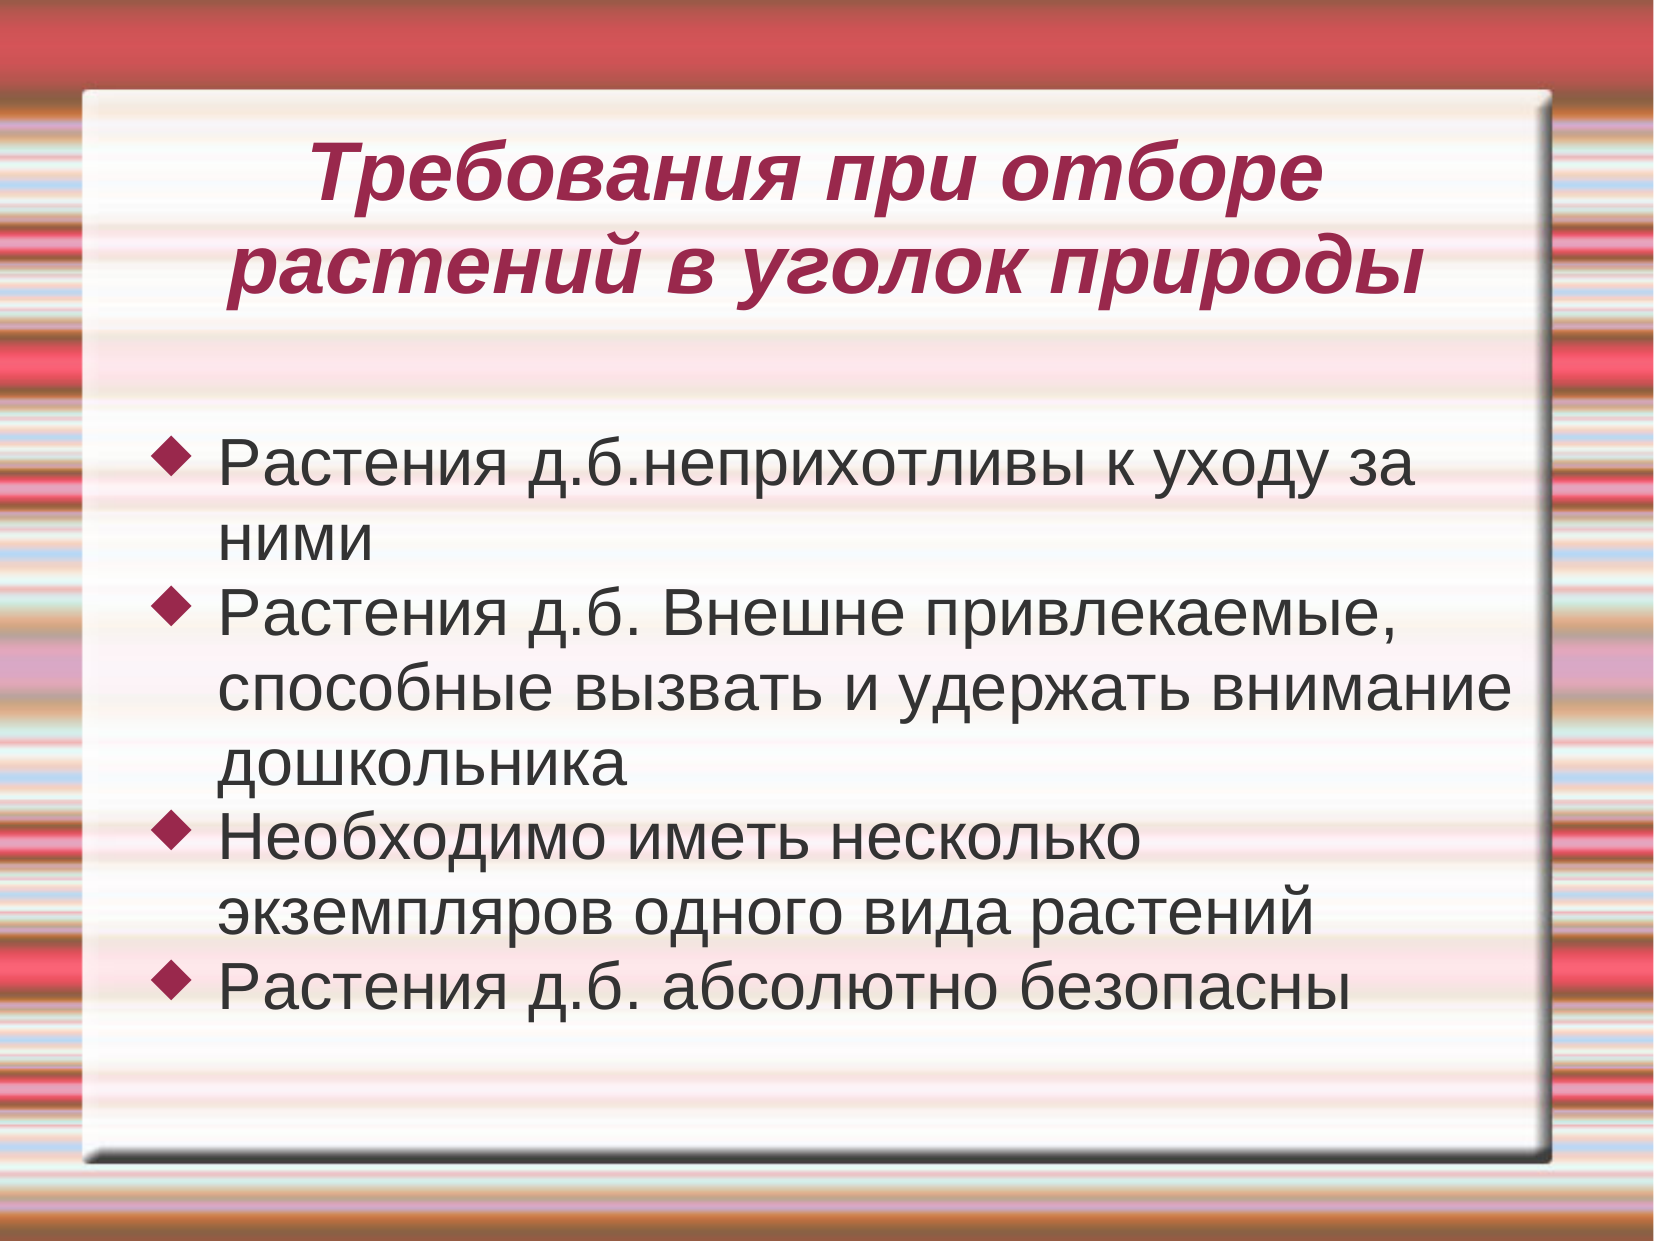

# Требования при отборе растений в уголок природы
Растения д.б.неприхотливы к уходу за ними
Растения д.б. Внешне привлекаемые, способные вызвать и удержать внимание дошкольника
Необходимо иметь несколько экземпляров одного вида растений
Растения д.б. абсолютно безопасны